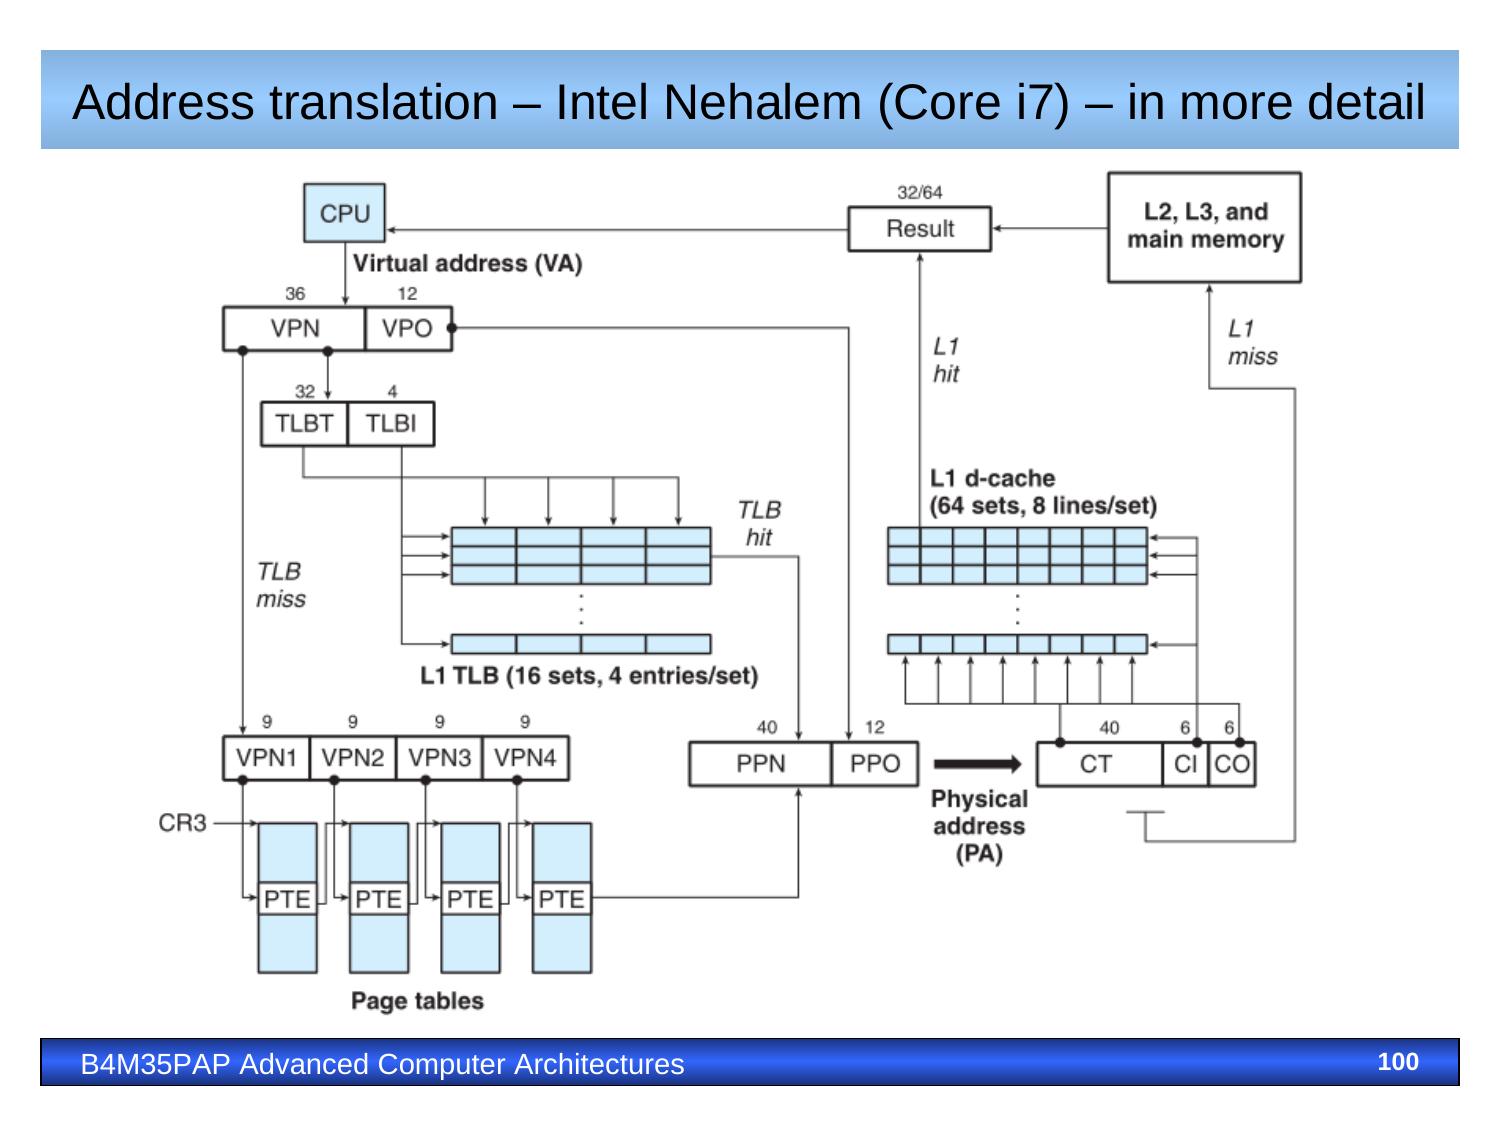

# Address translation – Intel Nehalem (Core i7) – in more detail